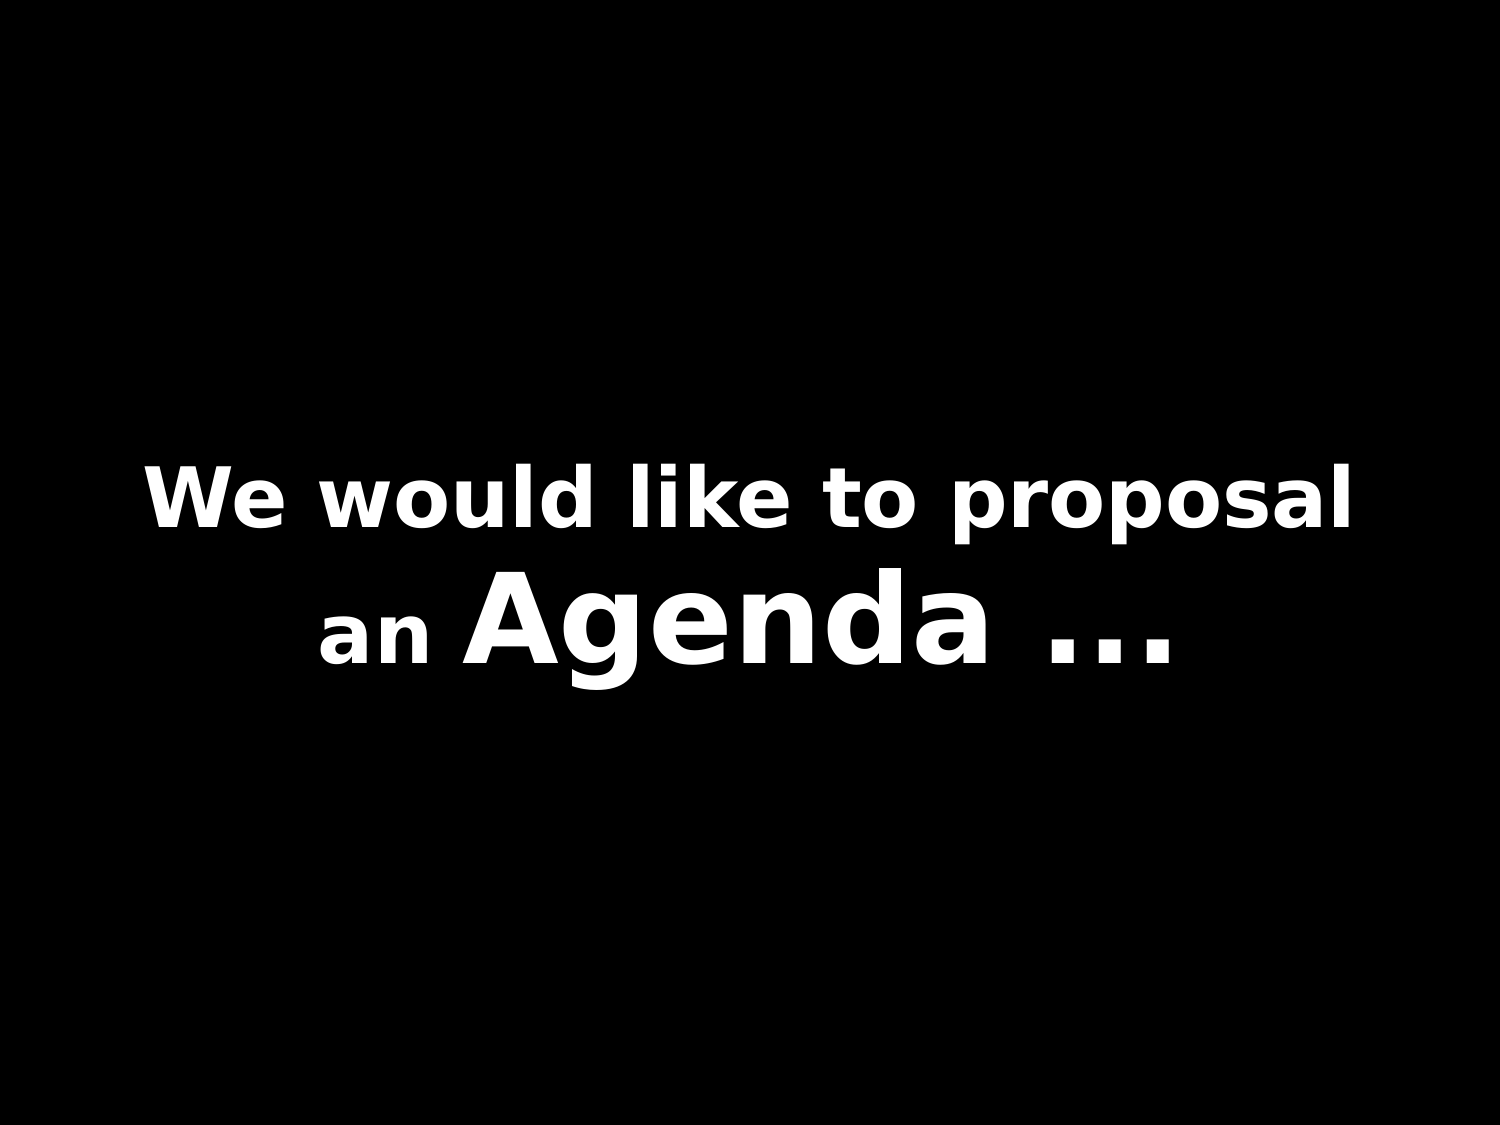

# We would like to proposal an Agenda ...